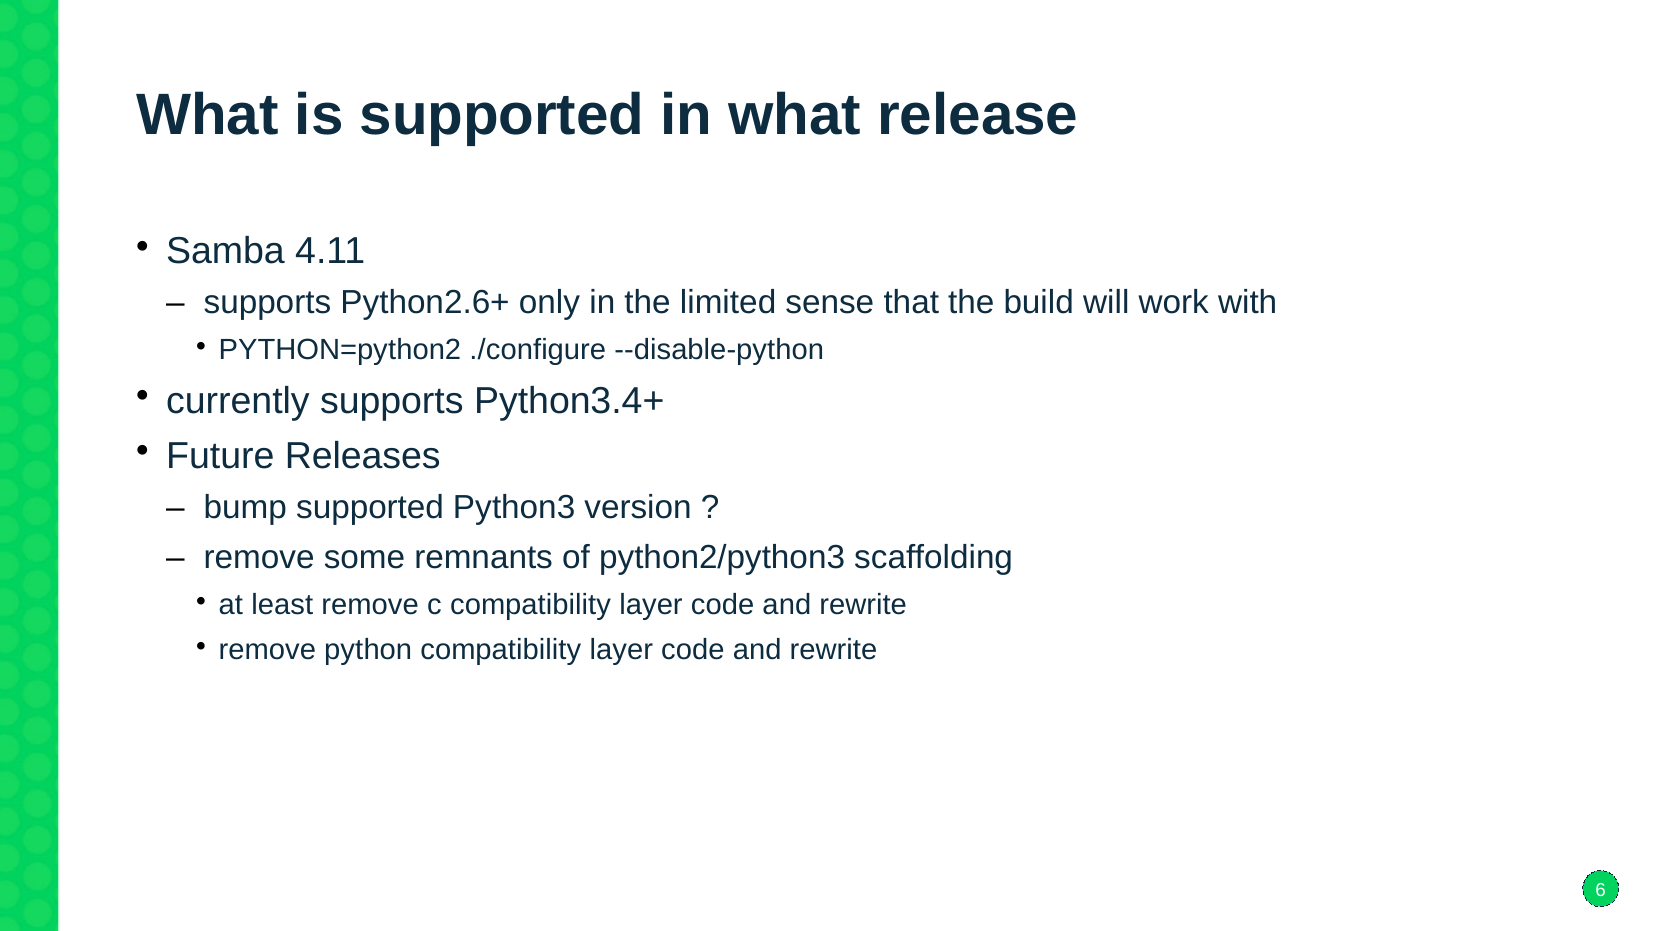

# What is supported in what release
Samba 4.11
supports Python2.6+ only in the limited sense that the build will work with
PYTHON=python2 ./configure --disable-python
currently supports Python3.4+
Future Releases
bump supported Python3 version ?
remove some remnants of python2/python3 scaffolding
at least remove c compatibility layer code and rewrite
remove python compatibility layer code and rewrite
6